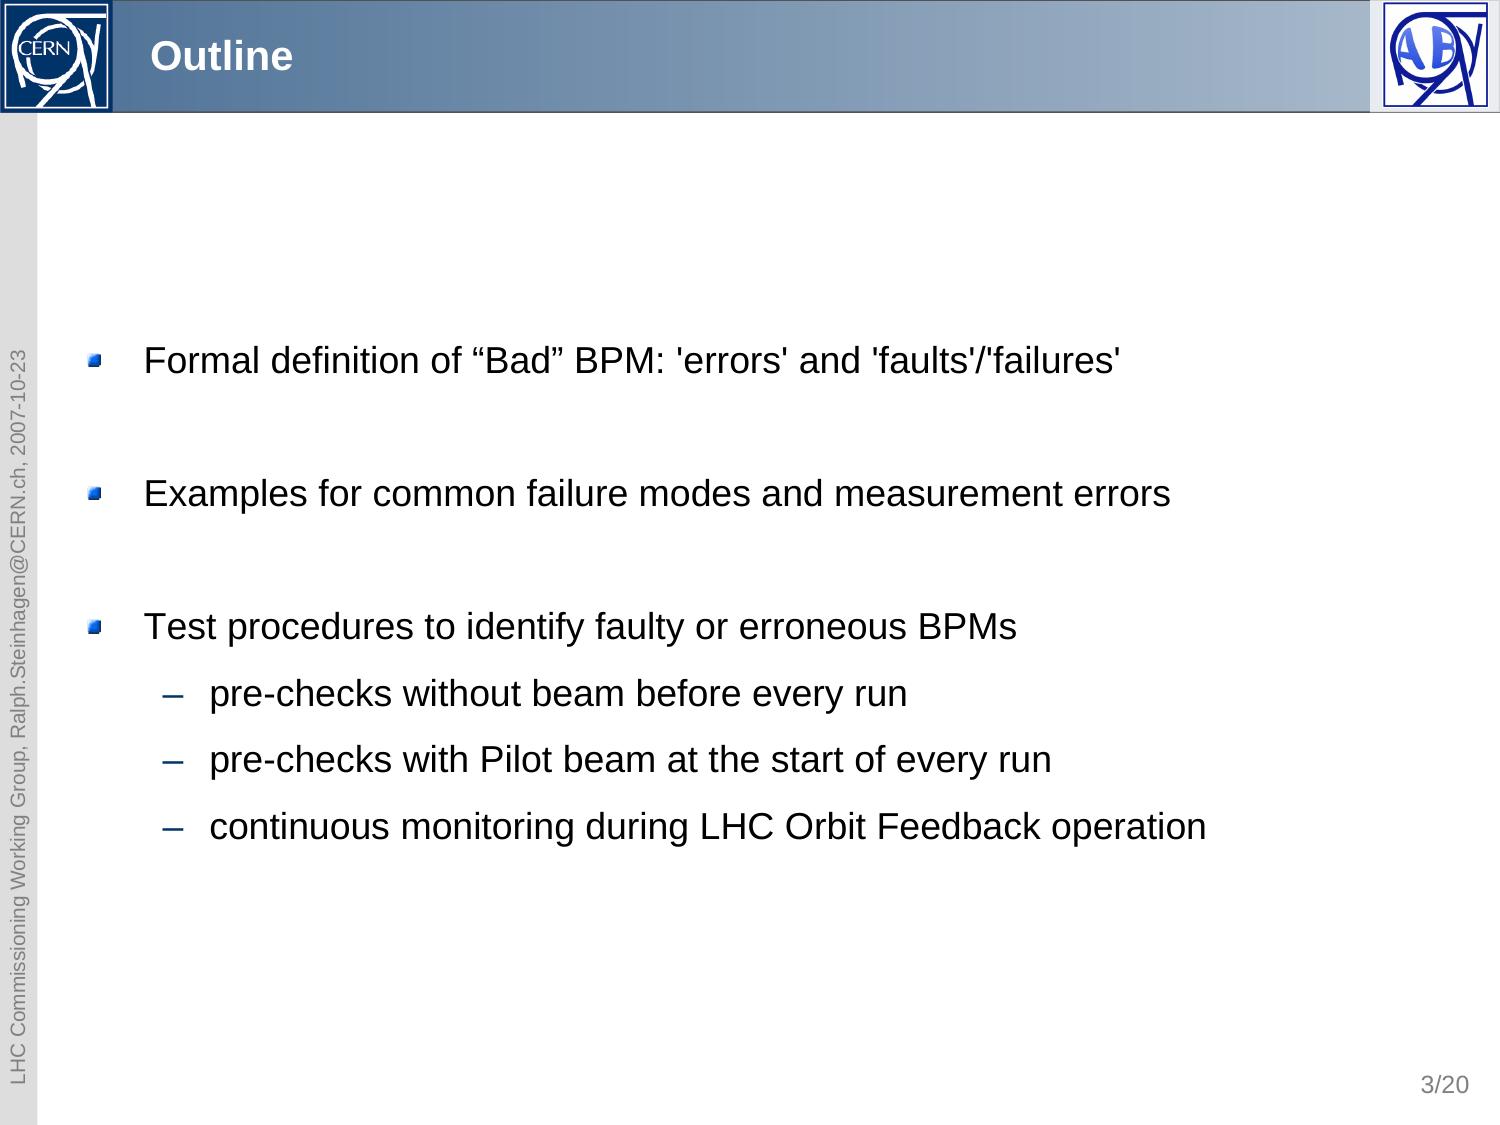

# Outline
Formal definition of “Bad” BPM: 'errors' and 'faults'/'failures'
Examples for common failure modes and measurement errors
Test procedures to identify faulty or erroneous BPMs
pre-checks without beam before every run
pre-checks with Pilot beam at the start of every run
continuous monitoring during LHC Orbit Feedback operation